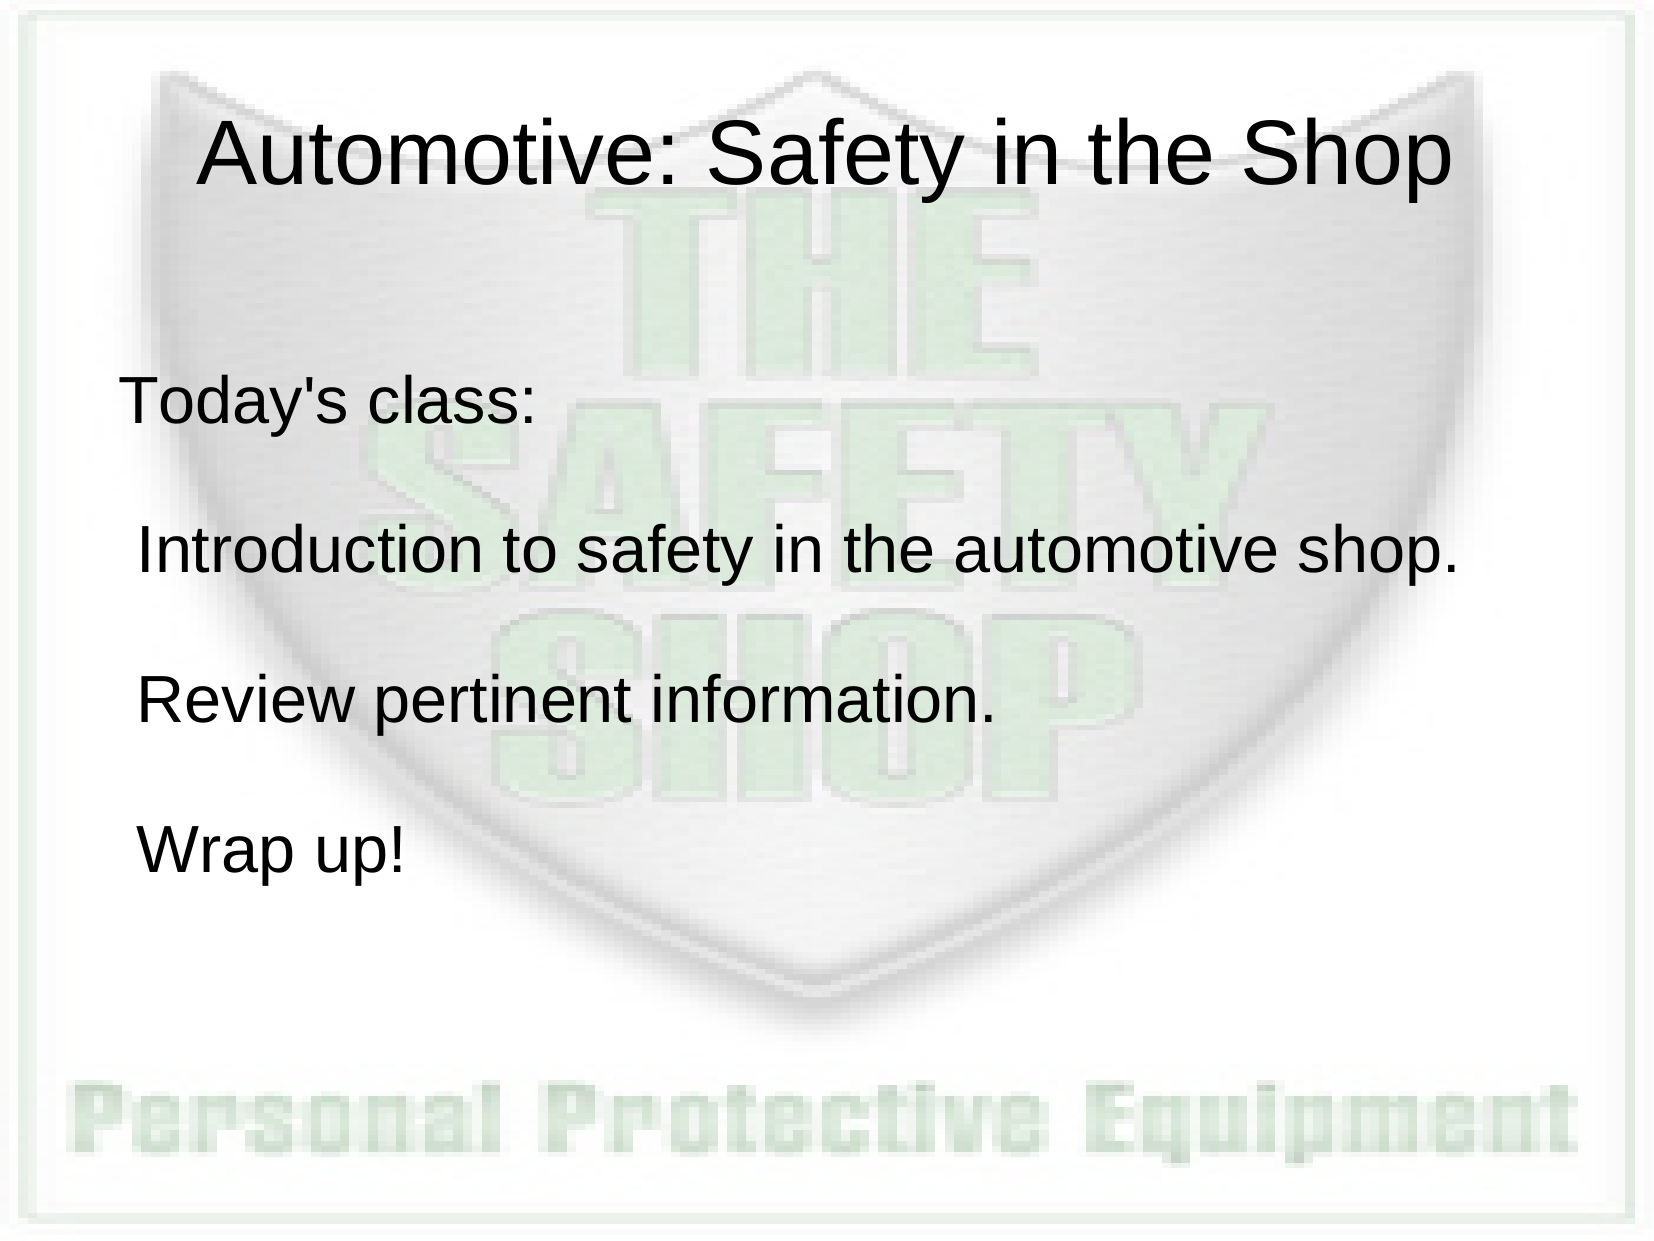

# Automotive: Safety in the Shop
Today's class:
 Introduction to safety in the automotive shop.
 Review pertinent information.
 Wrap up!